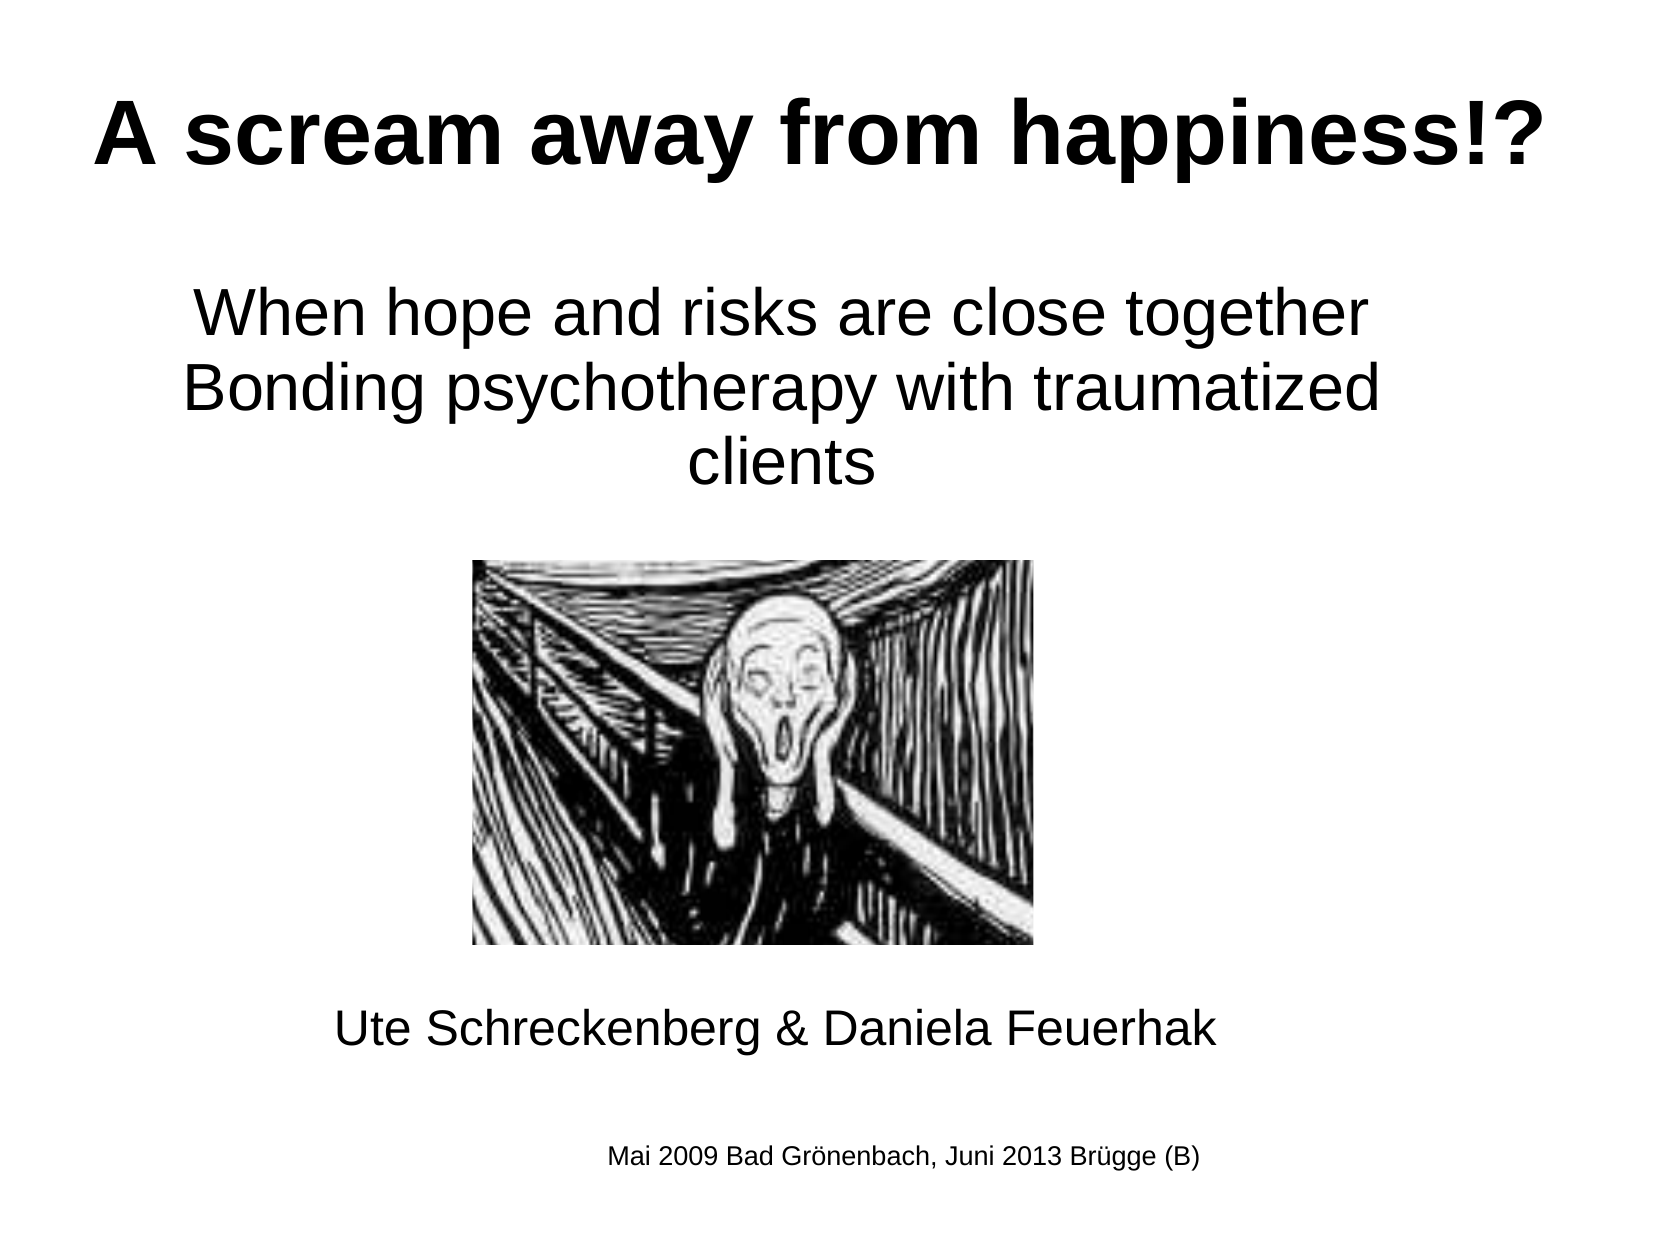

A scream away from happiness!?
When hope and risks are close together
Bonding psychotherapy with traumatized clients
Ute Schreckenberg & Daniela Feuerhak
			Mai 2009 Bad Grönenbach, Juni 2013 Brügge (B)